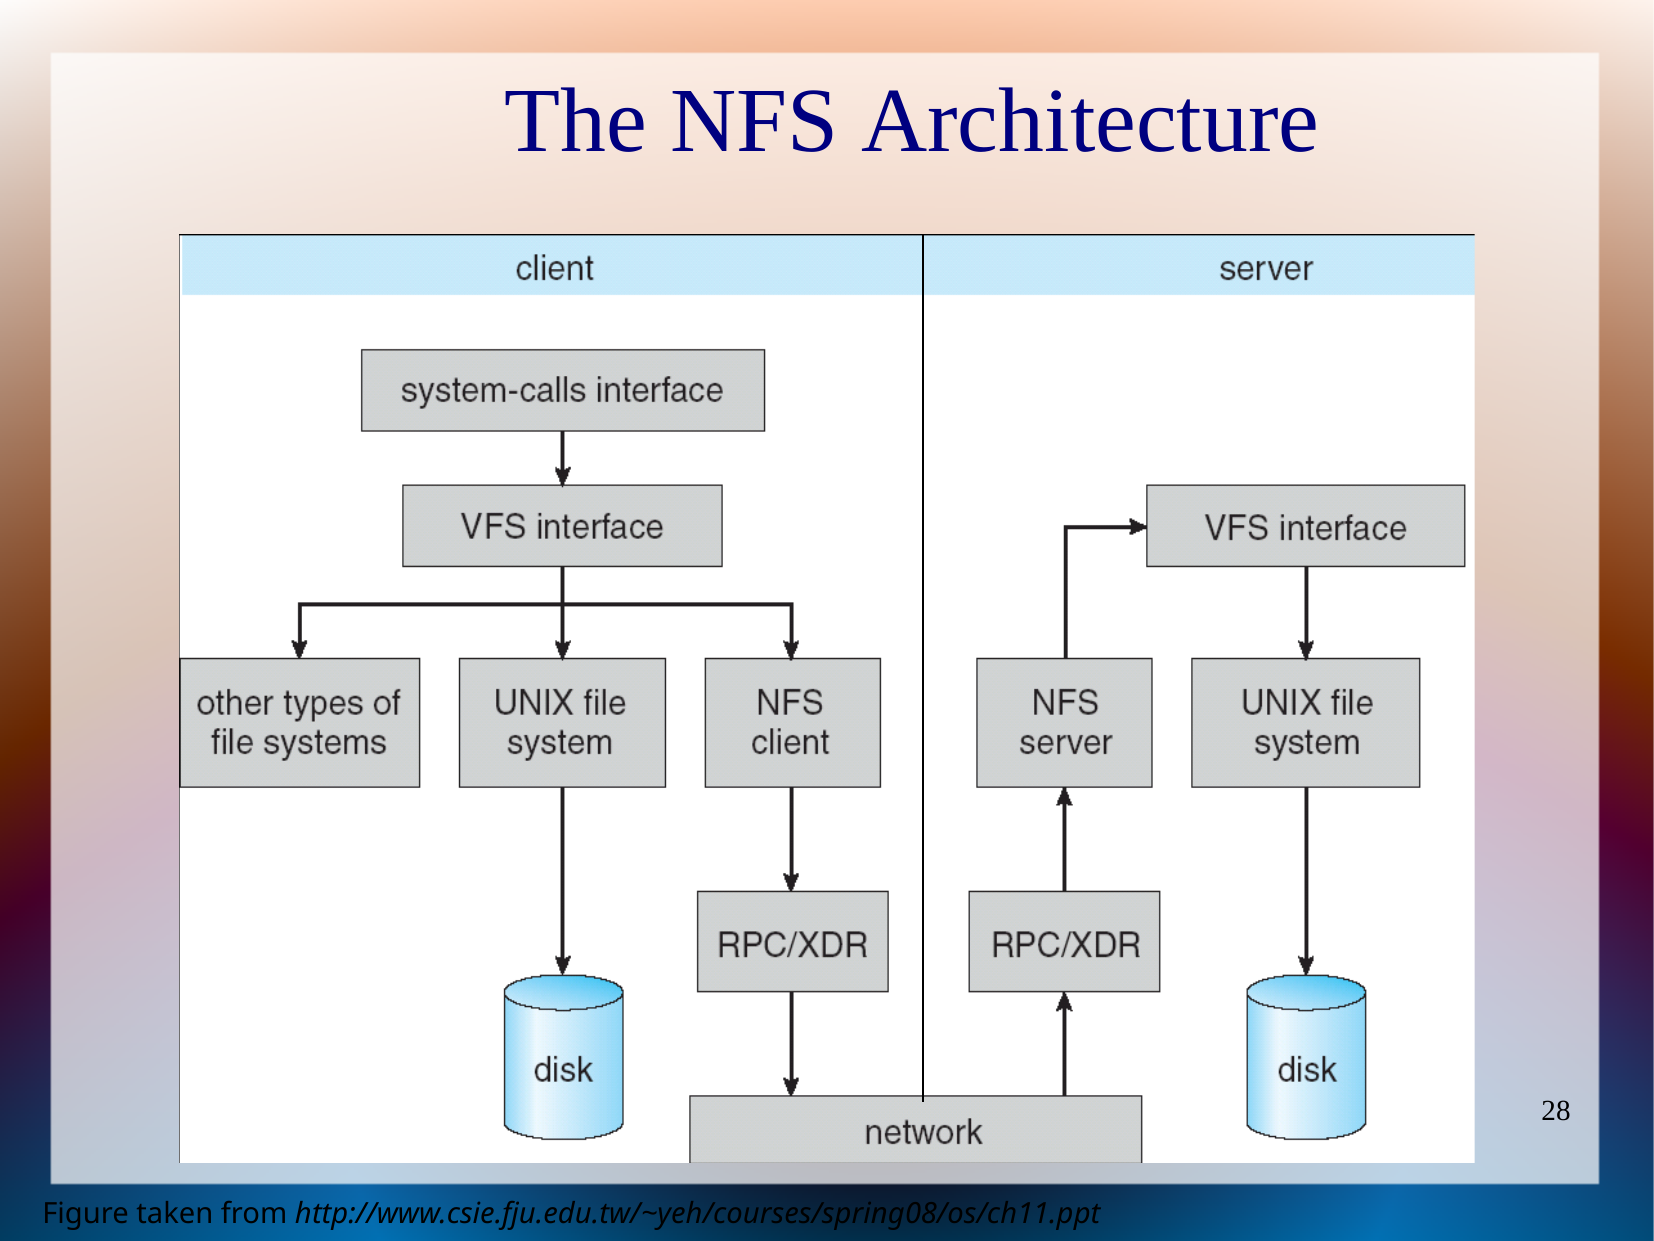

# The NFS Architecture
28
Figure taken from http://www.csie.fju.edu.tw/~yeh/courses/spring08/os/ch11.ppt